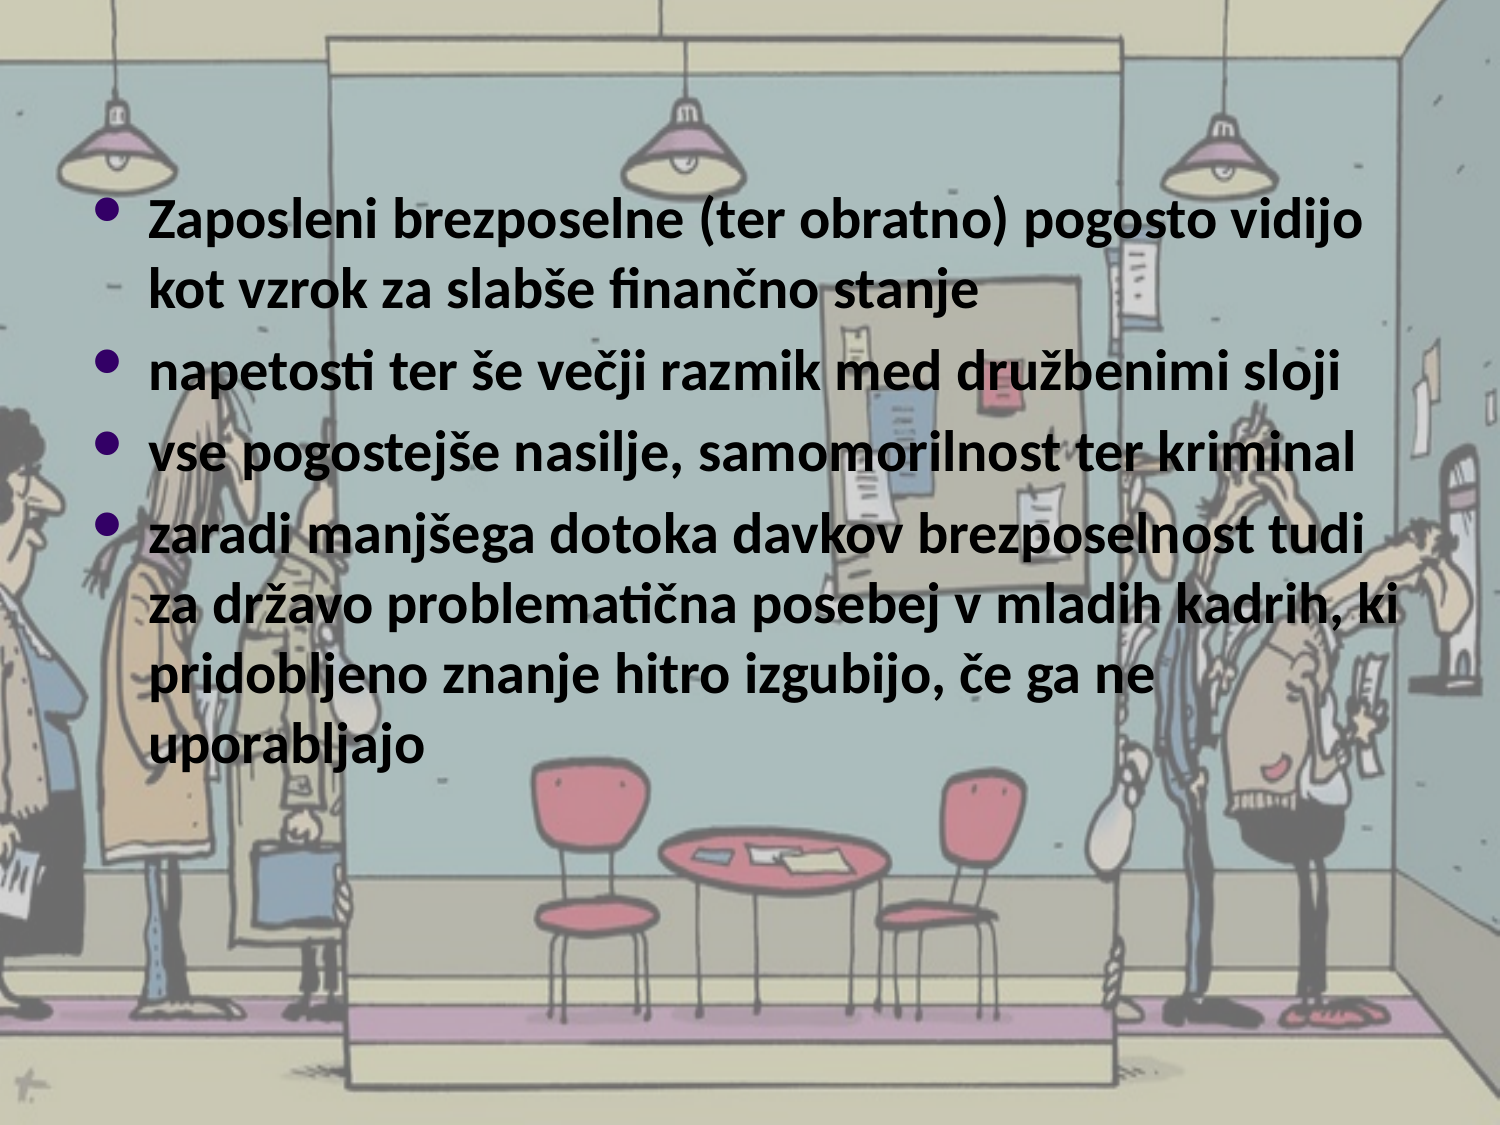

# Zaposleni brezposelne (ter obratno) pogosto vidijo kot vzrok za slabše finančno stanje
napetosti ter še večji razmik med družbenimi sloji
vse pogostejše nasilje, samomorilnost ter kriminal
zaradi manjšega dotoka davkov brezposelnost tudi za državo problematična posebej v mladih kadrih, ki pridobljeno znanje hitro izgubijo, če ga ne uporabljajo